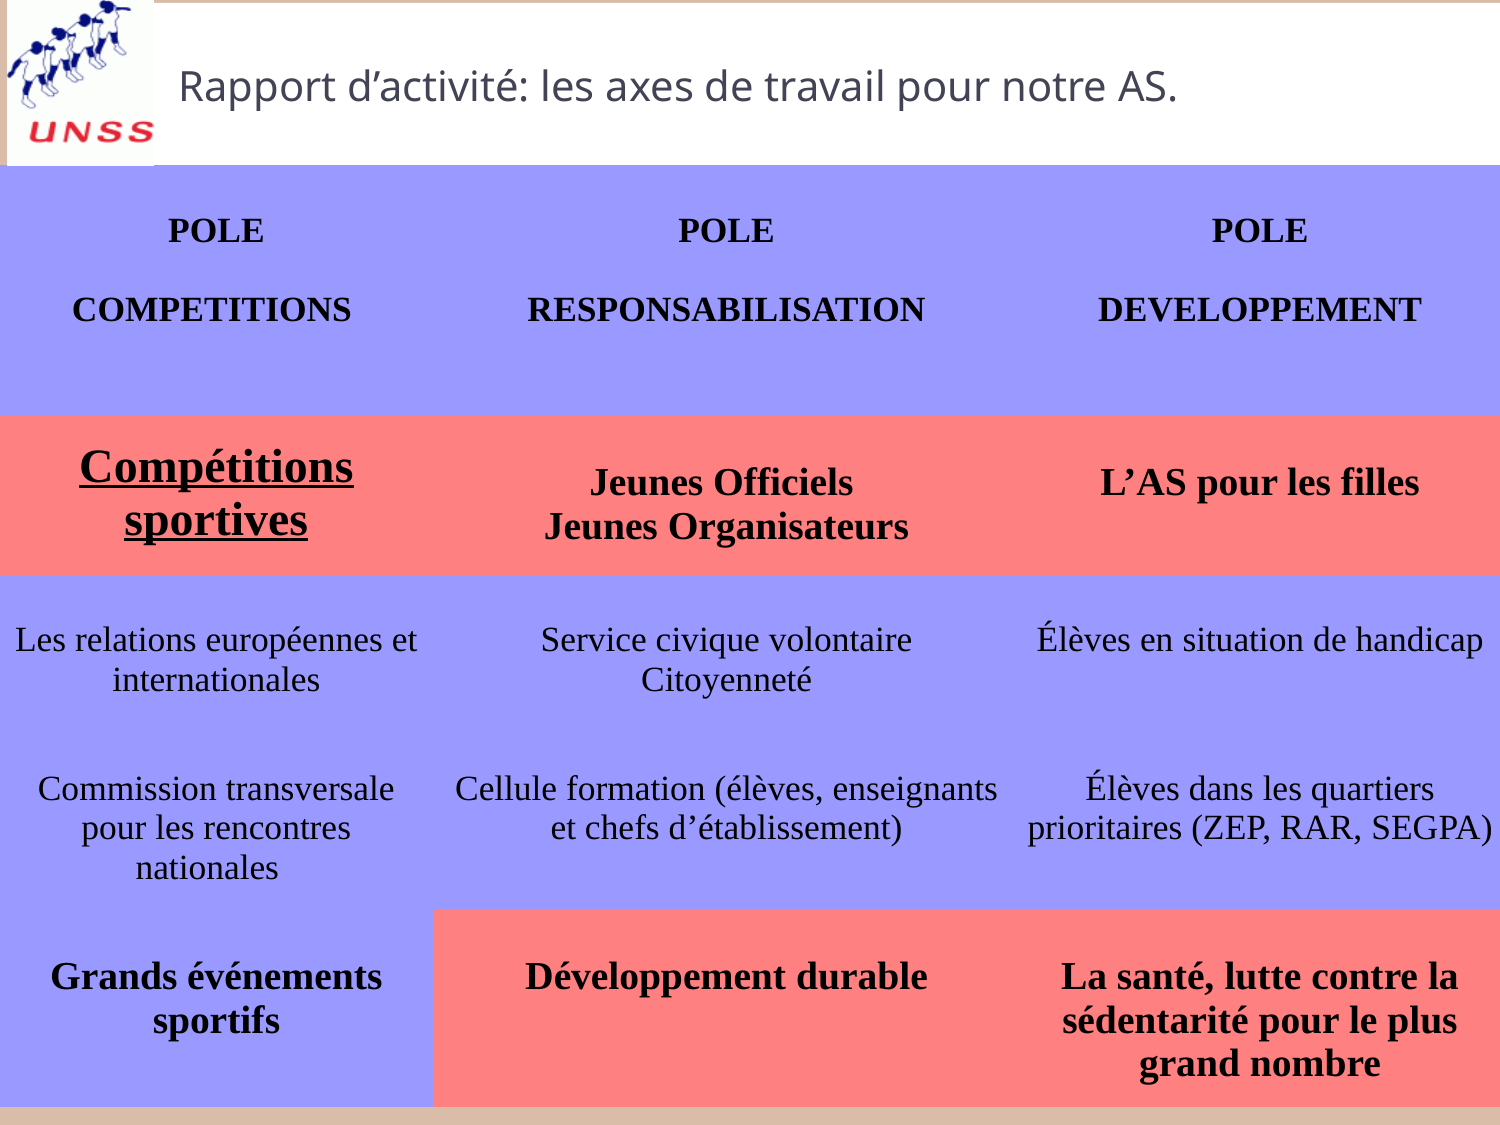

# Rapport d’activité: les axes de travail pour notre AS.
| POLE COMPETITIONS | POLE RESPONSABILISATION | POLE DEVELOPPEMENT |
| --- | --- | --- |
| Compétitions sportives | Jeunes Officiels Jeunes Organisateurs | L’AS pour les filles |
| Les relations européennes et internationales | Service civique volontaire Citoyenneté | Élèves en situation de handicap |
| Commission transversale pour les rencontres nationales | Cellule formation (élèves, enseignants et chefs d’établissement) | Élèves dans les quartiers prioritaires (ZEP, RAR, SEGPA) |
| Grands événements sportifs | Développement durable | La santé, lutte contre la sédentarité pour le plus grand nombre |